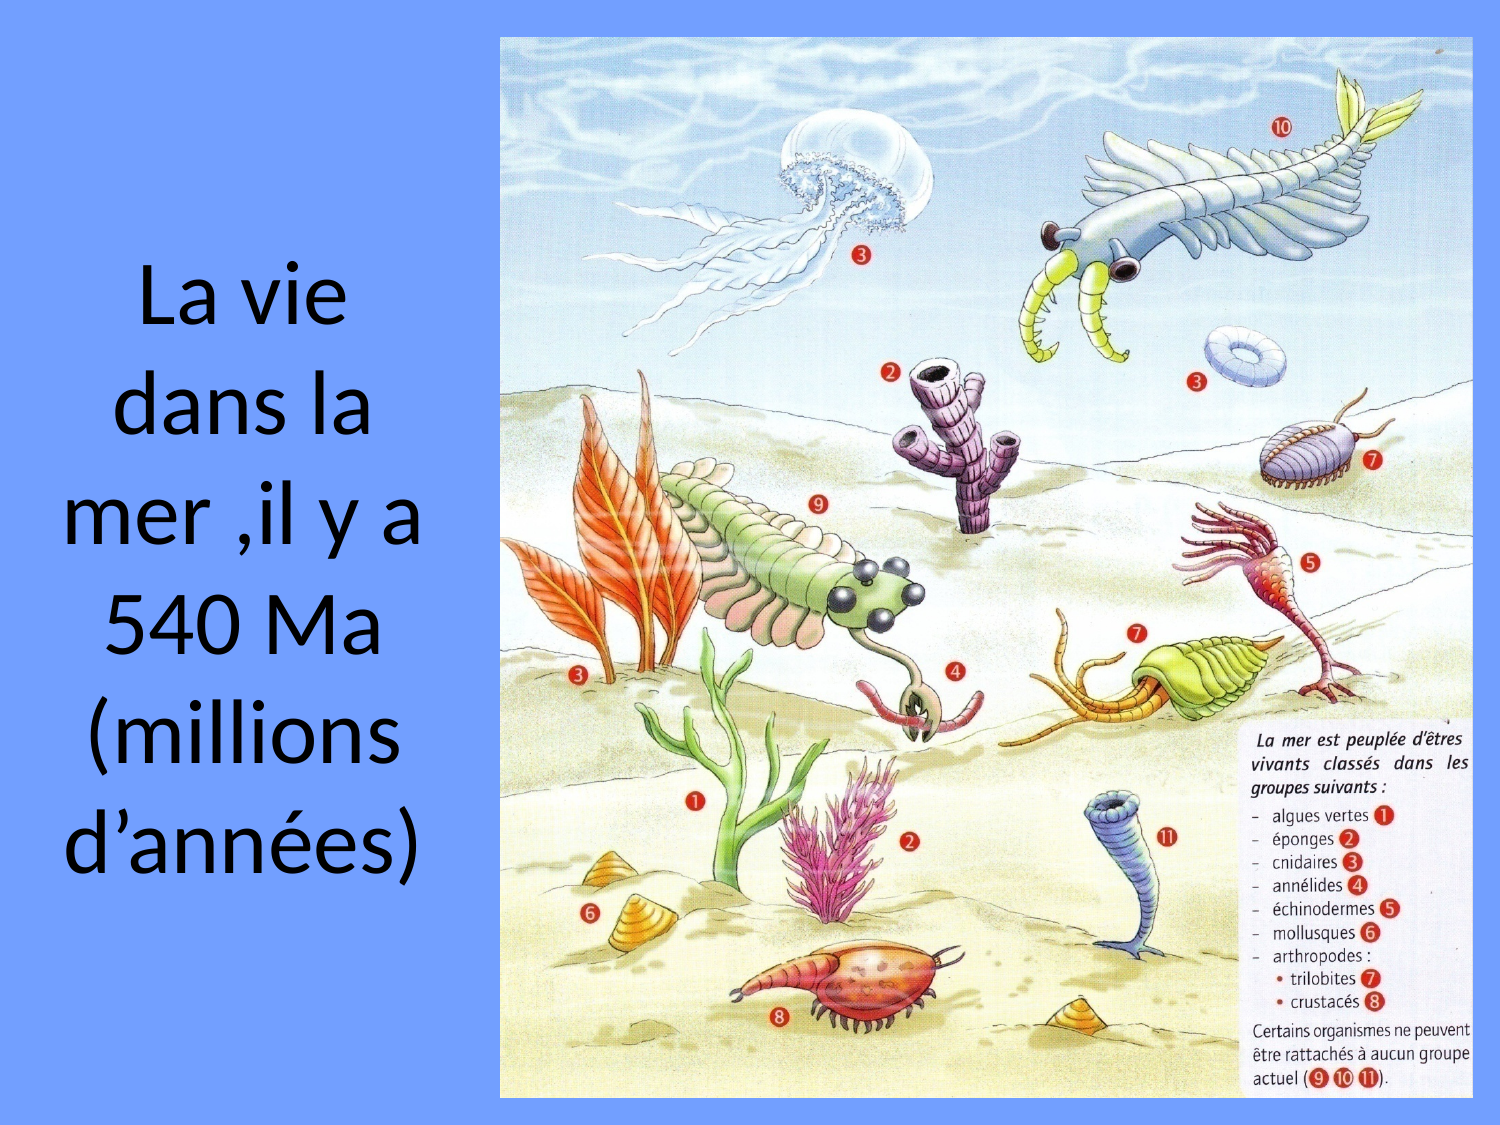

La vie dans la mer ,il y a 540 Ma (millions d’années)